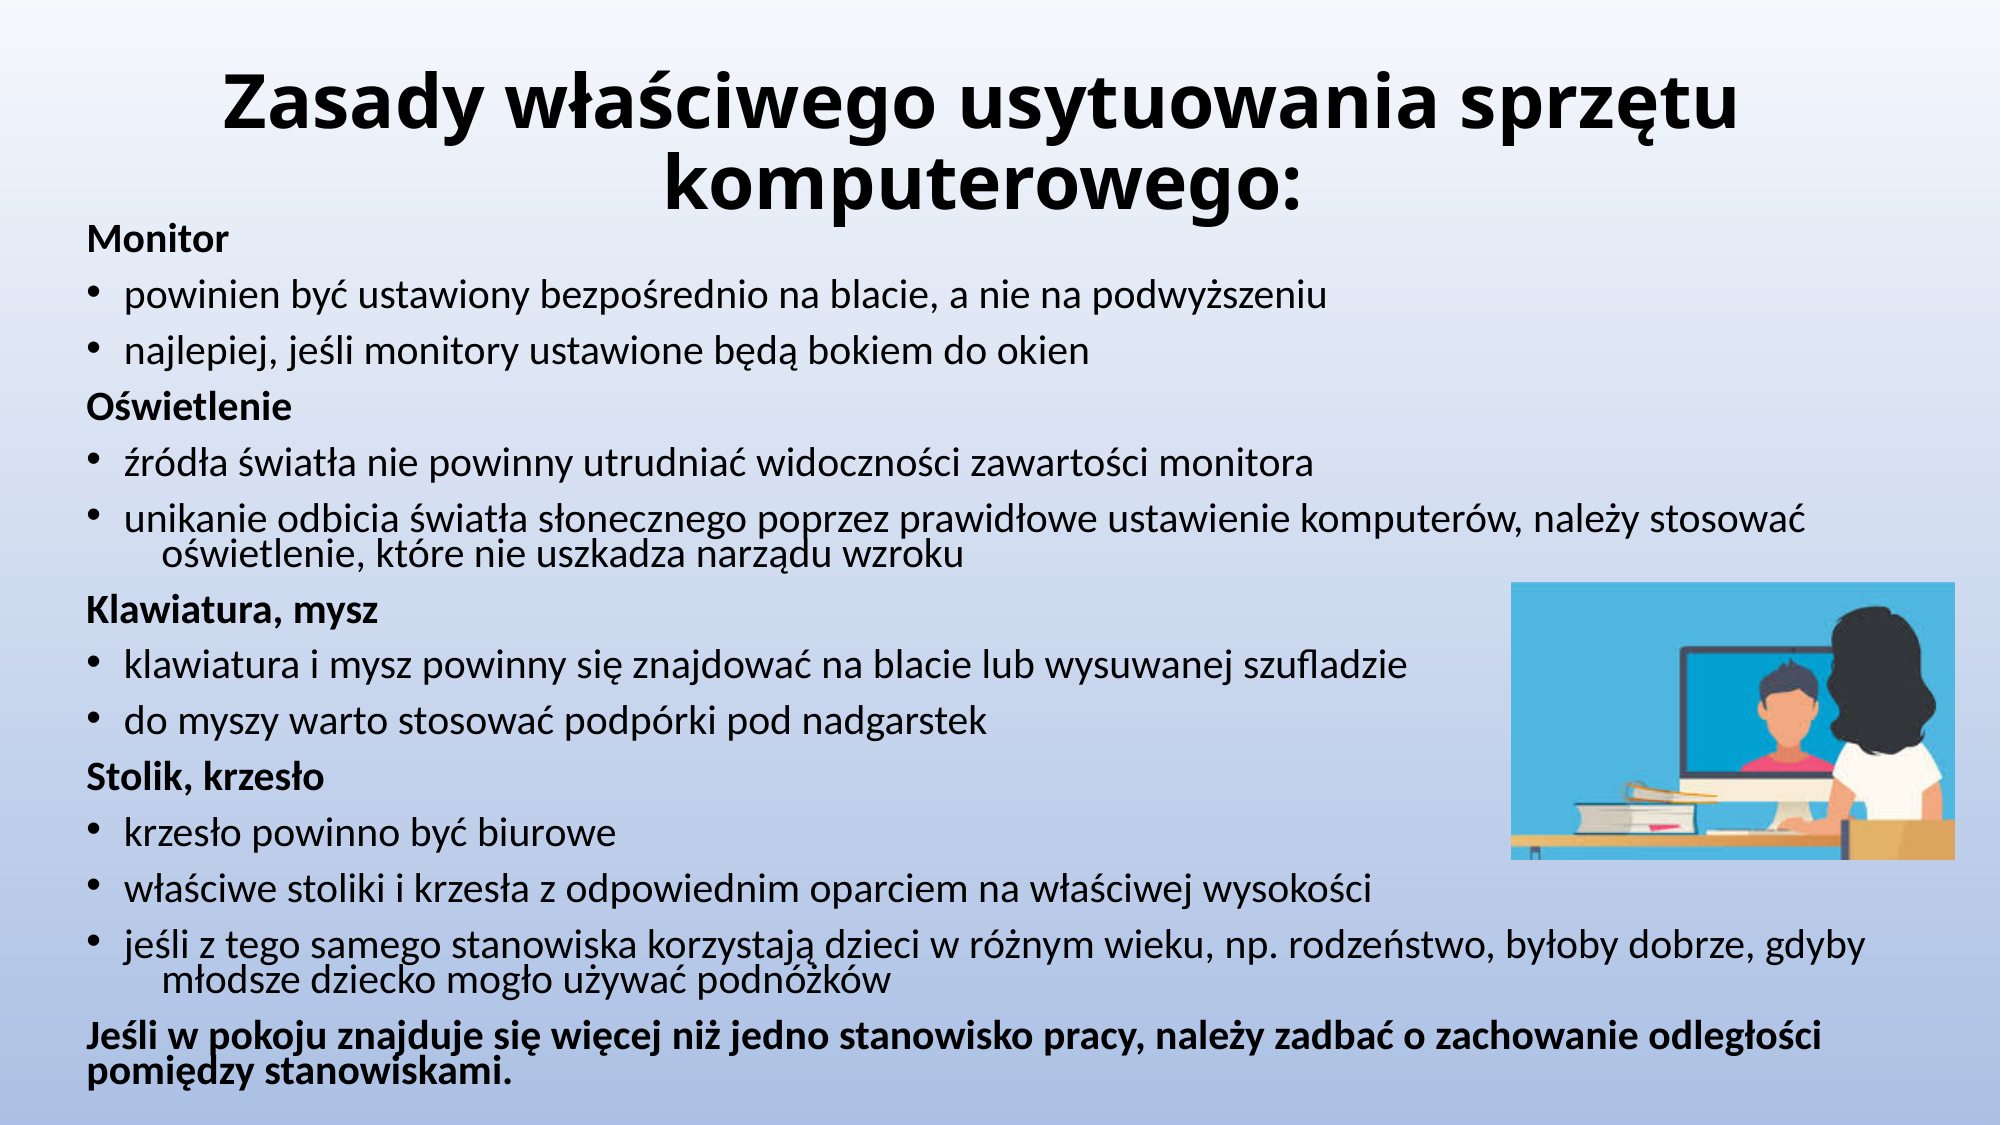

# Zasady właściwego usytuowania sprzętu komputerowego:
Monitor
powinien być ustawiony bezpośrednio na blacie, a nie na podwyższeniu
najlepiej, jeśli monitory ustawione będą bokiem do okien
Oświetlenie
źródła światła nie powinny utrudniać widoczności zawartości monitora
unikanie odbicia światła słonecznego poprzez prawidłowe ustawienie komputerów, należy stosować oświetlenie, które nie uszkadza narządu wzroku
Klawiatura, mysz
klawiatura i mysz powinny się znajdować na blacie lub wysuwanej szufladzie
do myszy warto stosować podpórki pod nadgarstek
Stolik, krzesło
krzesło powinno być biurowe
właściwe stoliki i krzesła z odpowiednim oparciem na właściwej wysokości
jeśli z tego samego stanowiska korzystają dzieci w różnym wieku, np. rodzeństwo, byłoby dobrze, gdyby młodsze dziecko mogło używać podnóżków
Jeśli w pokoju znajduje się więcej niż jedno stanowisko pracy, należy zadbać o zachowanie odległości pomiędzy stanowiskami.